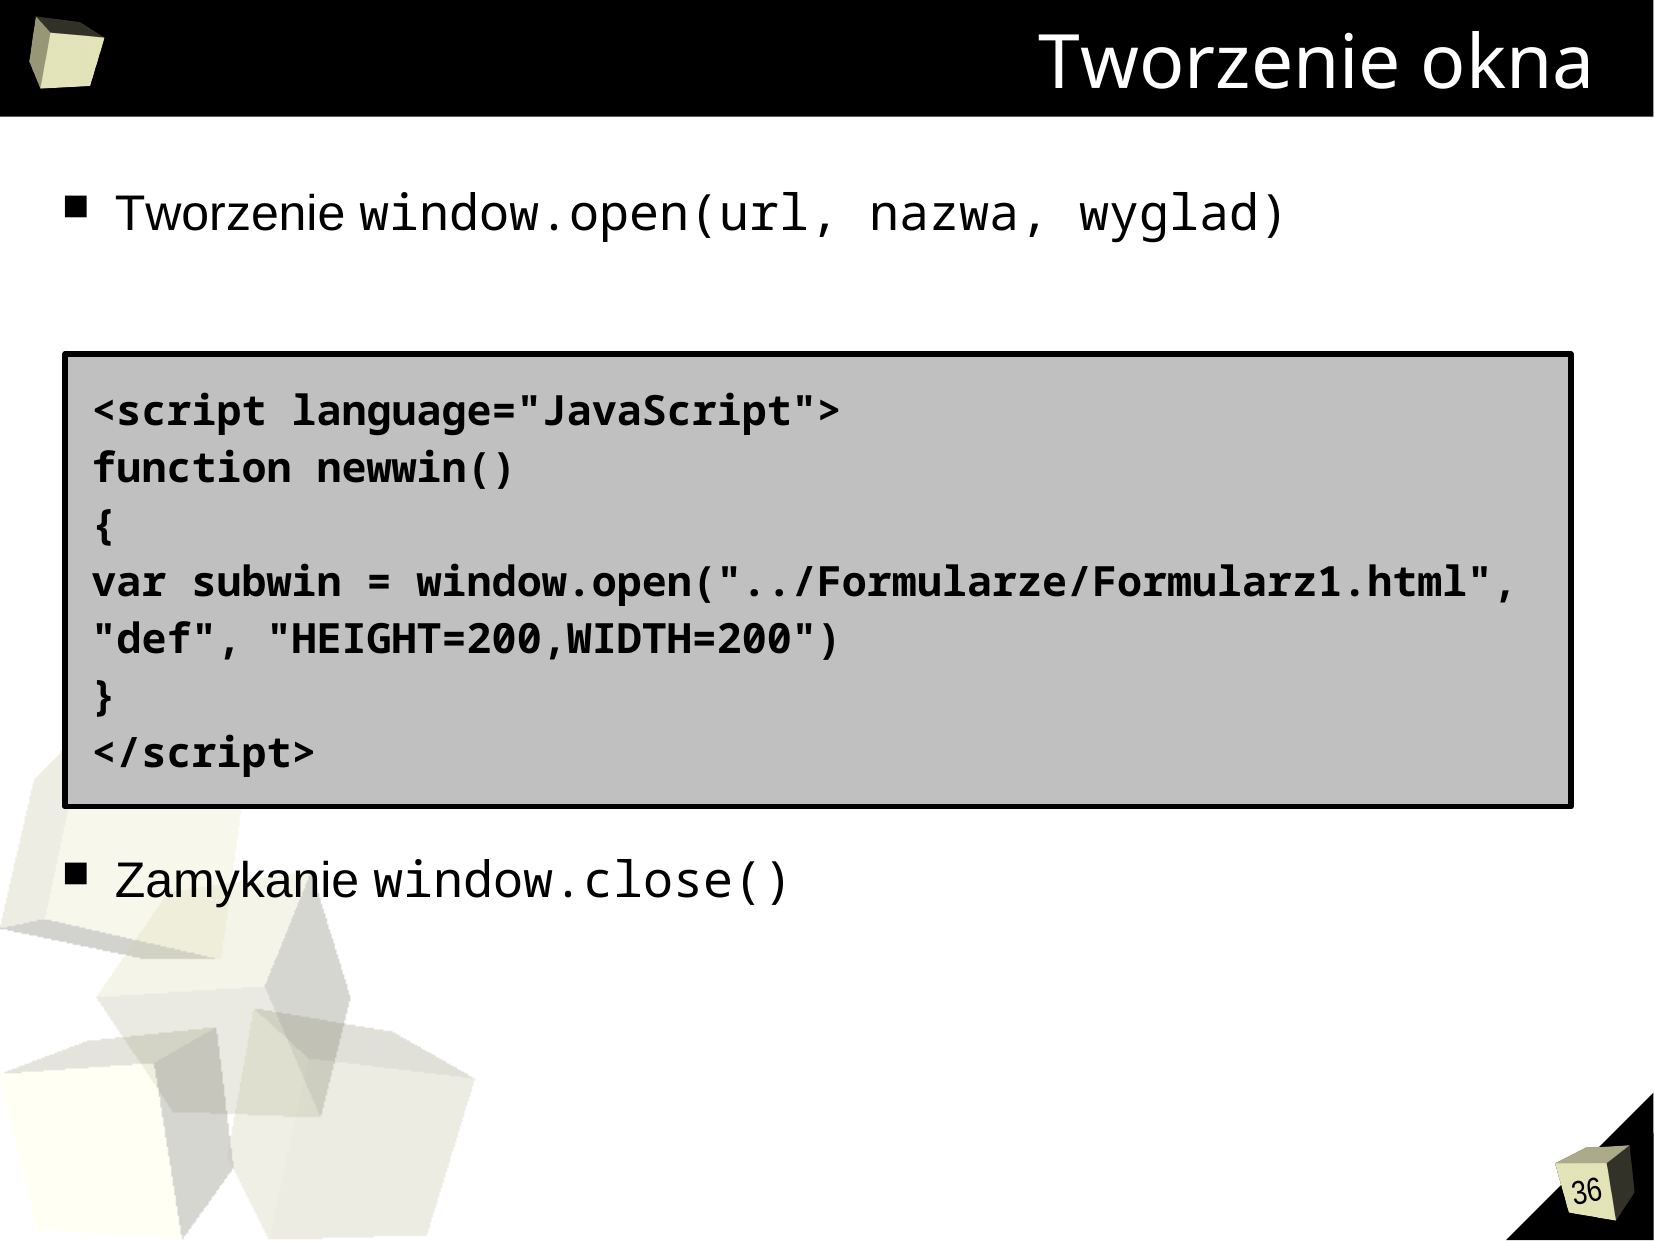

# Tworzenie okna
Tworzenie window.open(url, nazwa, wyglad)
<script language="JavaScript">
function newwin()
{
var subwin = window.open("../Formularze/Formularz1.html", "def", "HEIGHT=200,WIDTH=200")
}
</script>
Zamykanie window.close()